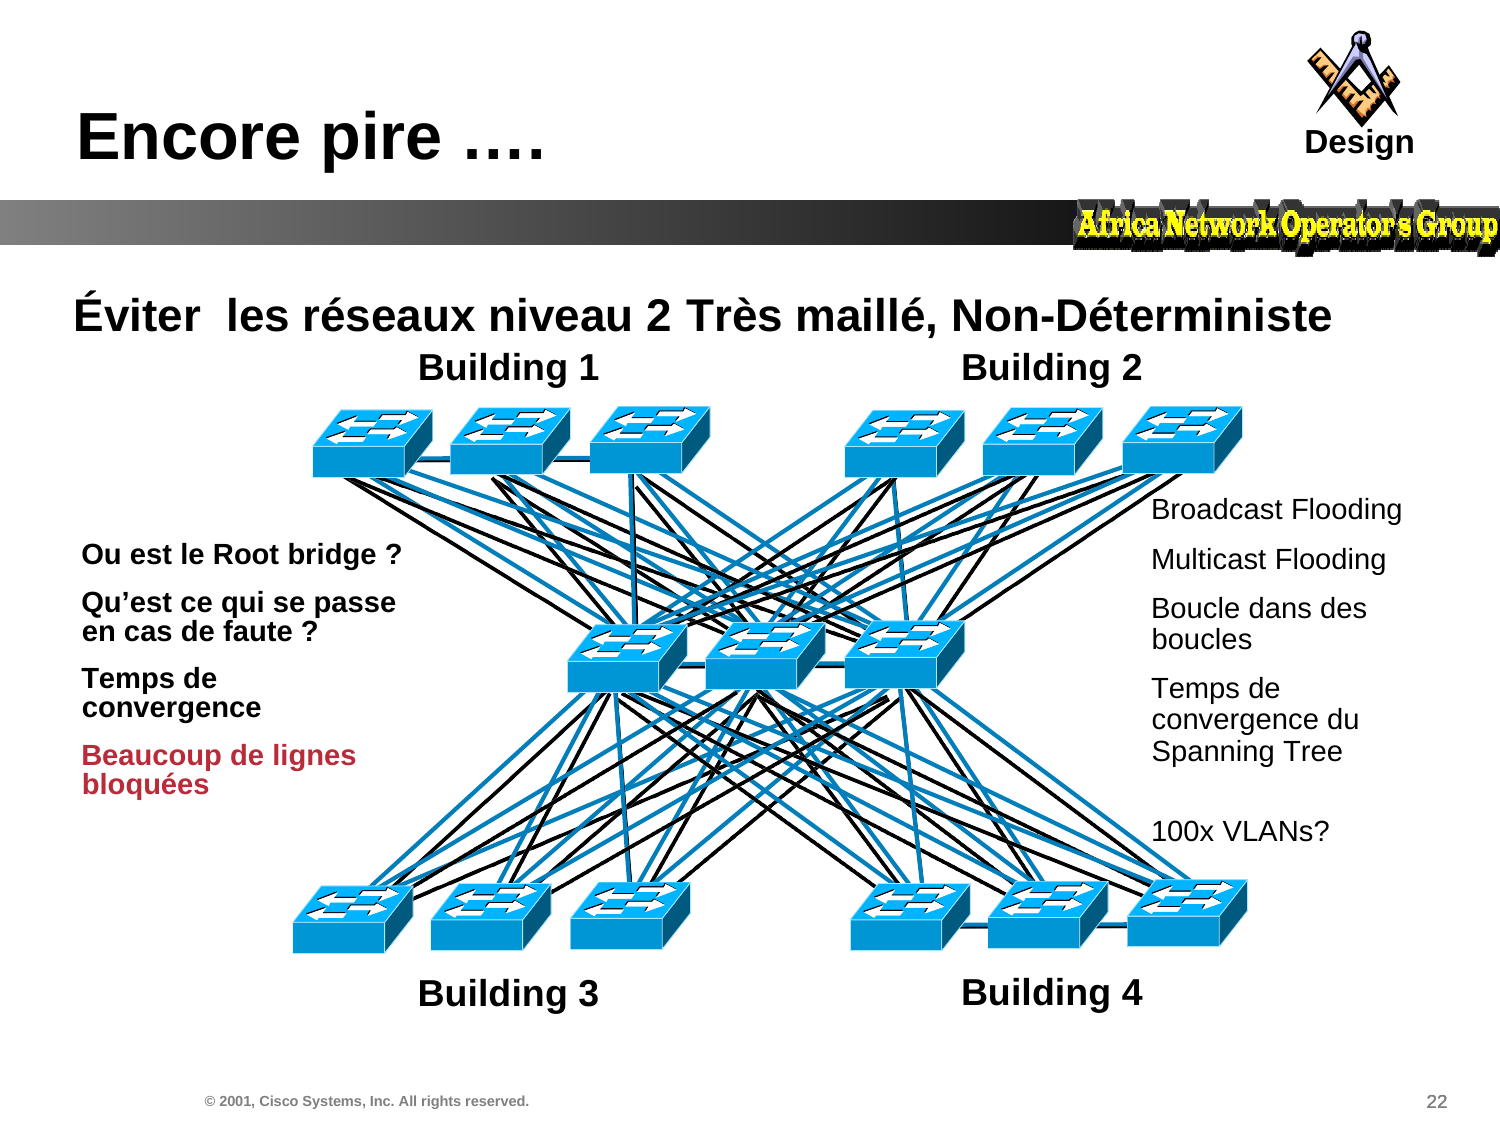

Design
# Encore pire ….
Éviter les réseaux niveau 2 Très maillé, Non-Déterministe
Building 1
Building 2
Broadcast Flooding
Multicast Flooding
Boucle dans des boucles
Temps de convergence du Spanning Tree
100x VLANs?
Ou est le Root bridge ?
Qu’est ce qui se passe en cas de faute ?
Temps de convergence
Beaucoup de lignes bloquées
Building 4
Building 3